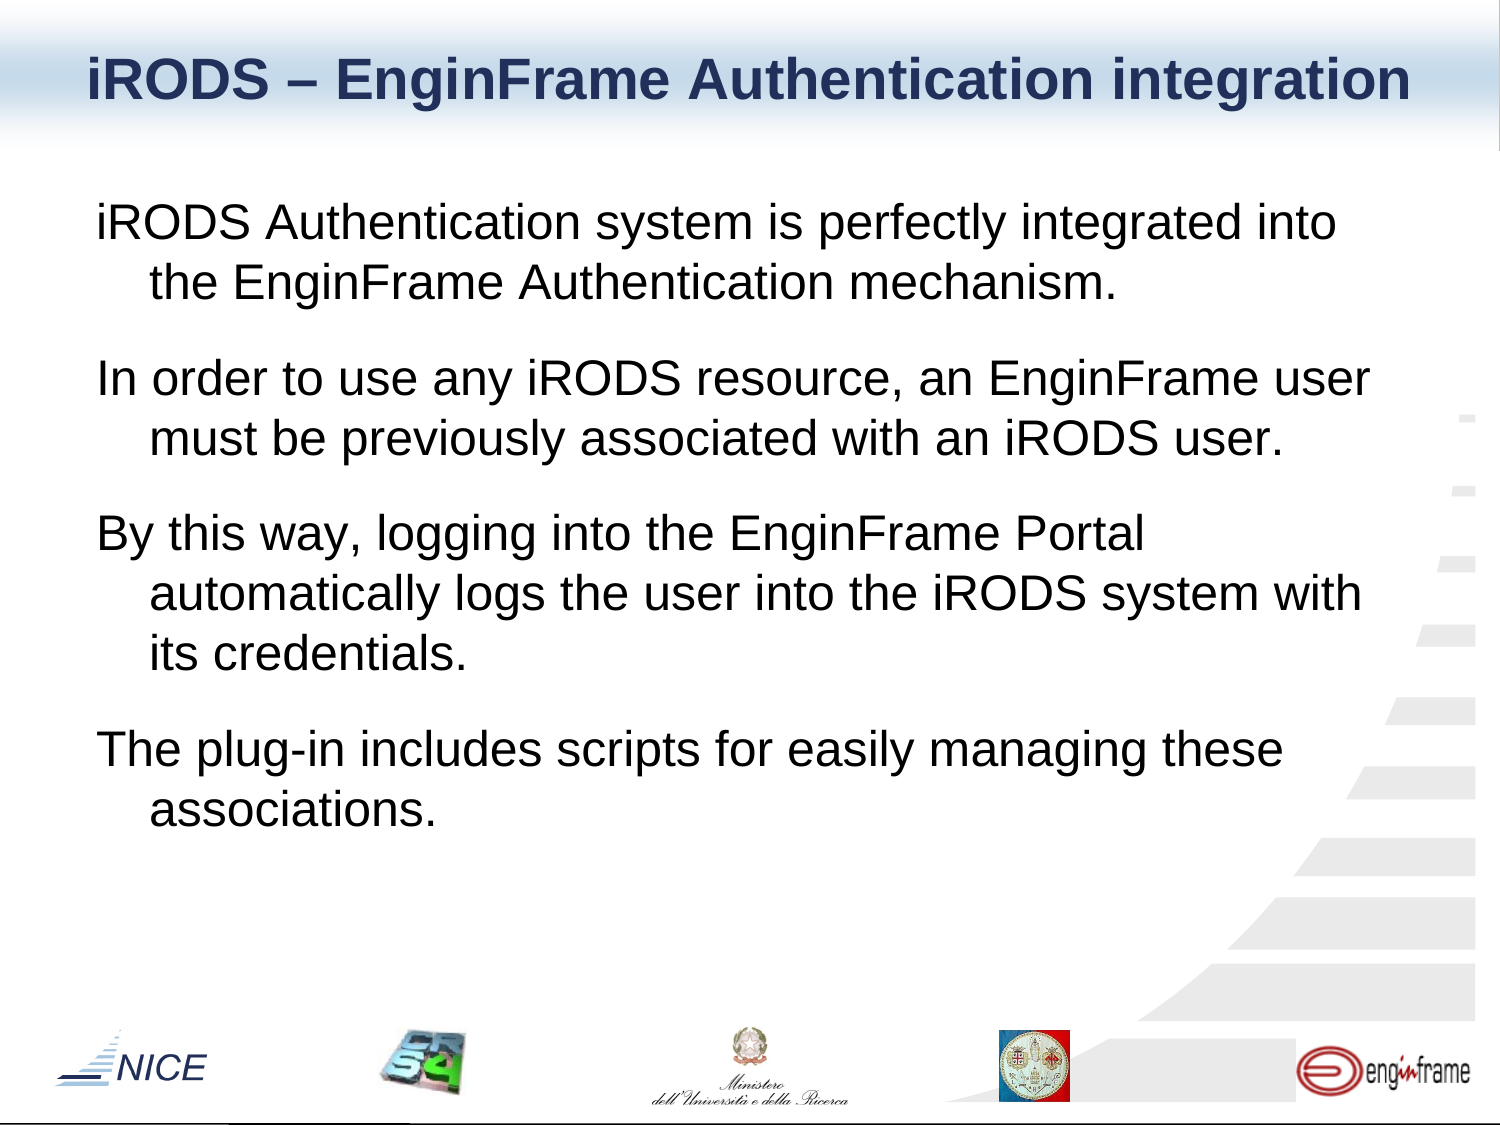

iRODS – EnginFrame Authentication integration
iRODS Authentication system is perfectly integrated into the EnginFrame Authentication mechanism.
In order to use any iRODS resource, an EnginFrame user must be previously associated with an iRODS user.
By this way, logging into the EnginFrame Portal automatically logs the user into the iRODS system with its credentials.
The plug-in includes scripts for easily managing these associations.